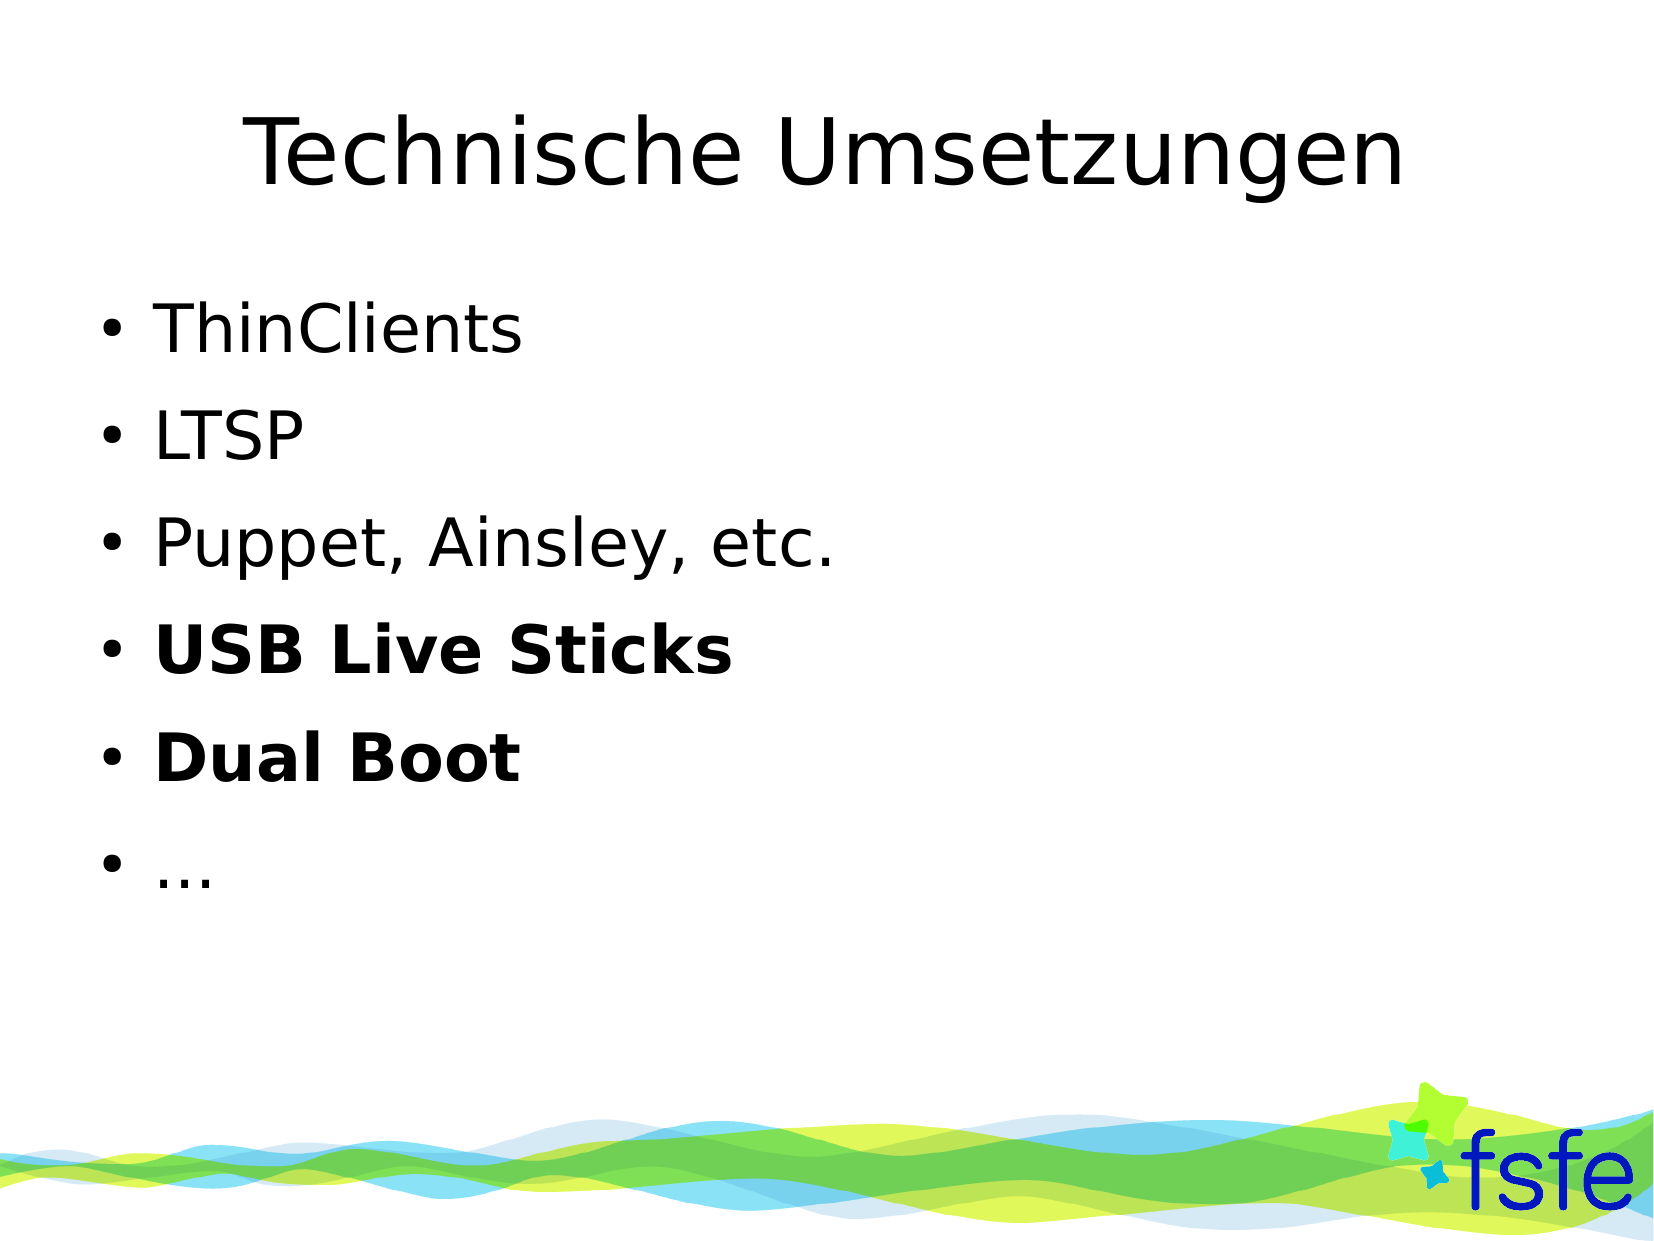

# Technische Umsetzungen
ThinClients
LTSP
Puppet, Ainsley, etc.
USB Live Sticks
Dual Boot
...